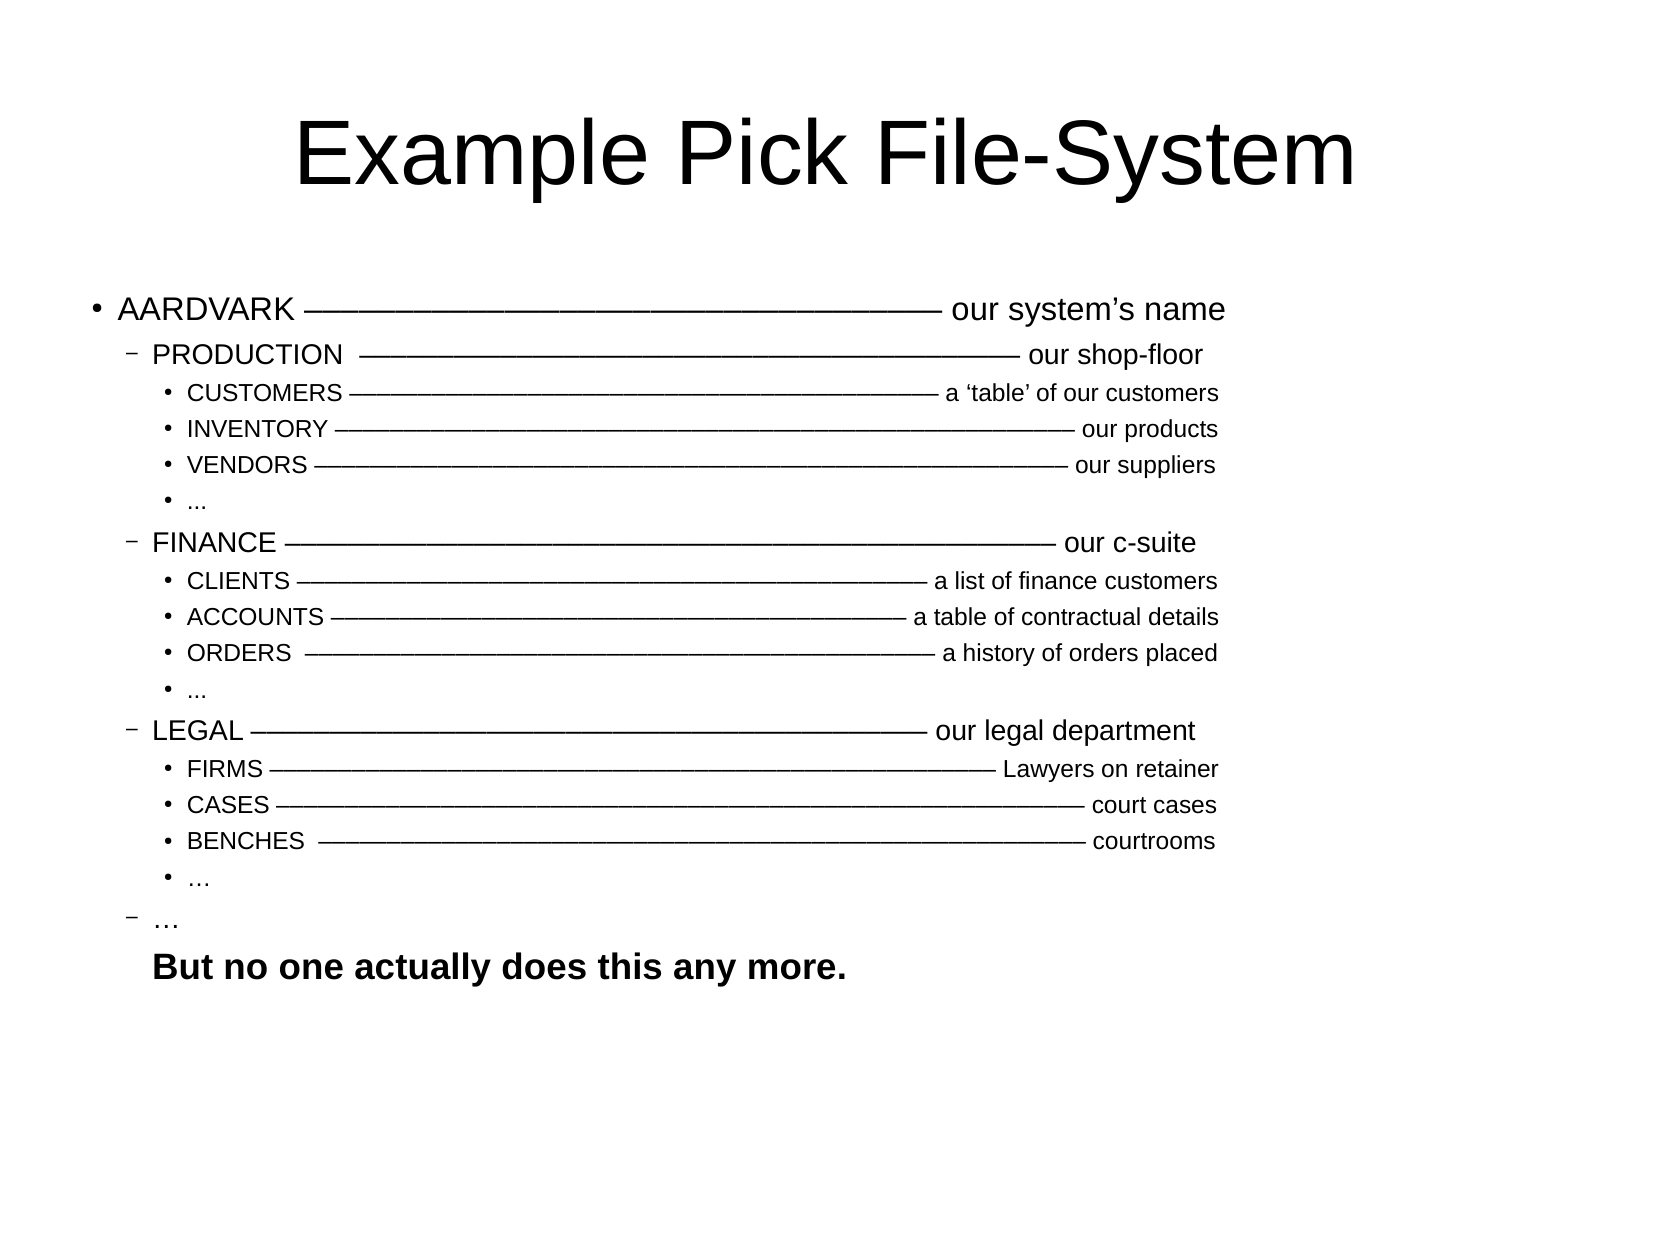

# Example Pick File-System
AARDVARK ––––––––––––––––––––––––––––––––––– our system’s name
PRODUCTION –––––––––––––––––––––––––––––––––––––––––– our shop-floor
CUSTOMERS ––––––––––––––––––––––––––––––––––––––––––– a ‘table’ of our customers
INVENTORY –––––––––––––––––––––––––––––––––––––––––––––––––––––– our products
VENDORS ––––––––––––––––––––––––––––––––––––––––––––––––––––––– our suppliers
...
FINANCE ––––––––––––––––––––––––––––––––––––––––––––––––– our c-suite
CLIENTS –––––––––––––––––––––––––––––––––––––––––––––– a list of finance customers
ACCOUNTS –––––––––––––––––––––––––––––––––––––––––– a table of contractual details
ORDERS –––––––––––––––––––––––––––––––––––––––––––––– a history of orders placed
...
LEGAL ––––––––––––––––––––––––––––––––––––––––––– our legal department
FIRMS ––––––––––––––––––––––––––––––––––––––––––––––––––––– Lawyers on retainer
CASES ––––––––––––––––––––––––––––––––––––––––––––––––––––––––––– court cases
BENCHES –––––––––––––––––––––––––––––––––––––––––––––––––––––––– courtrooms
…
…
But no one actually does this any more.